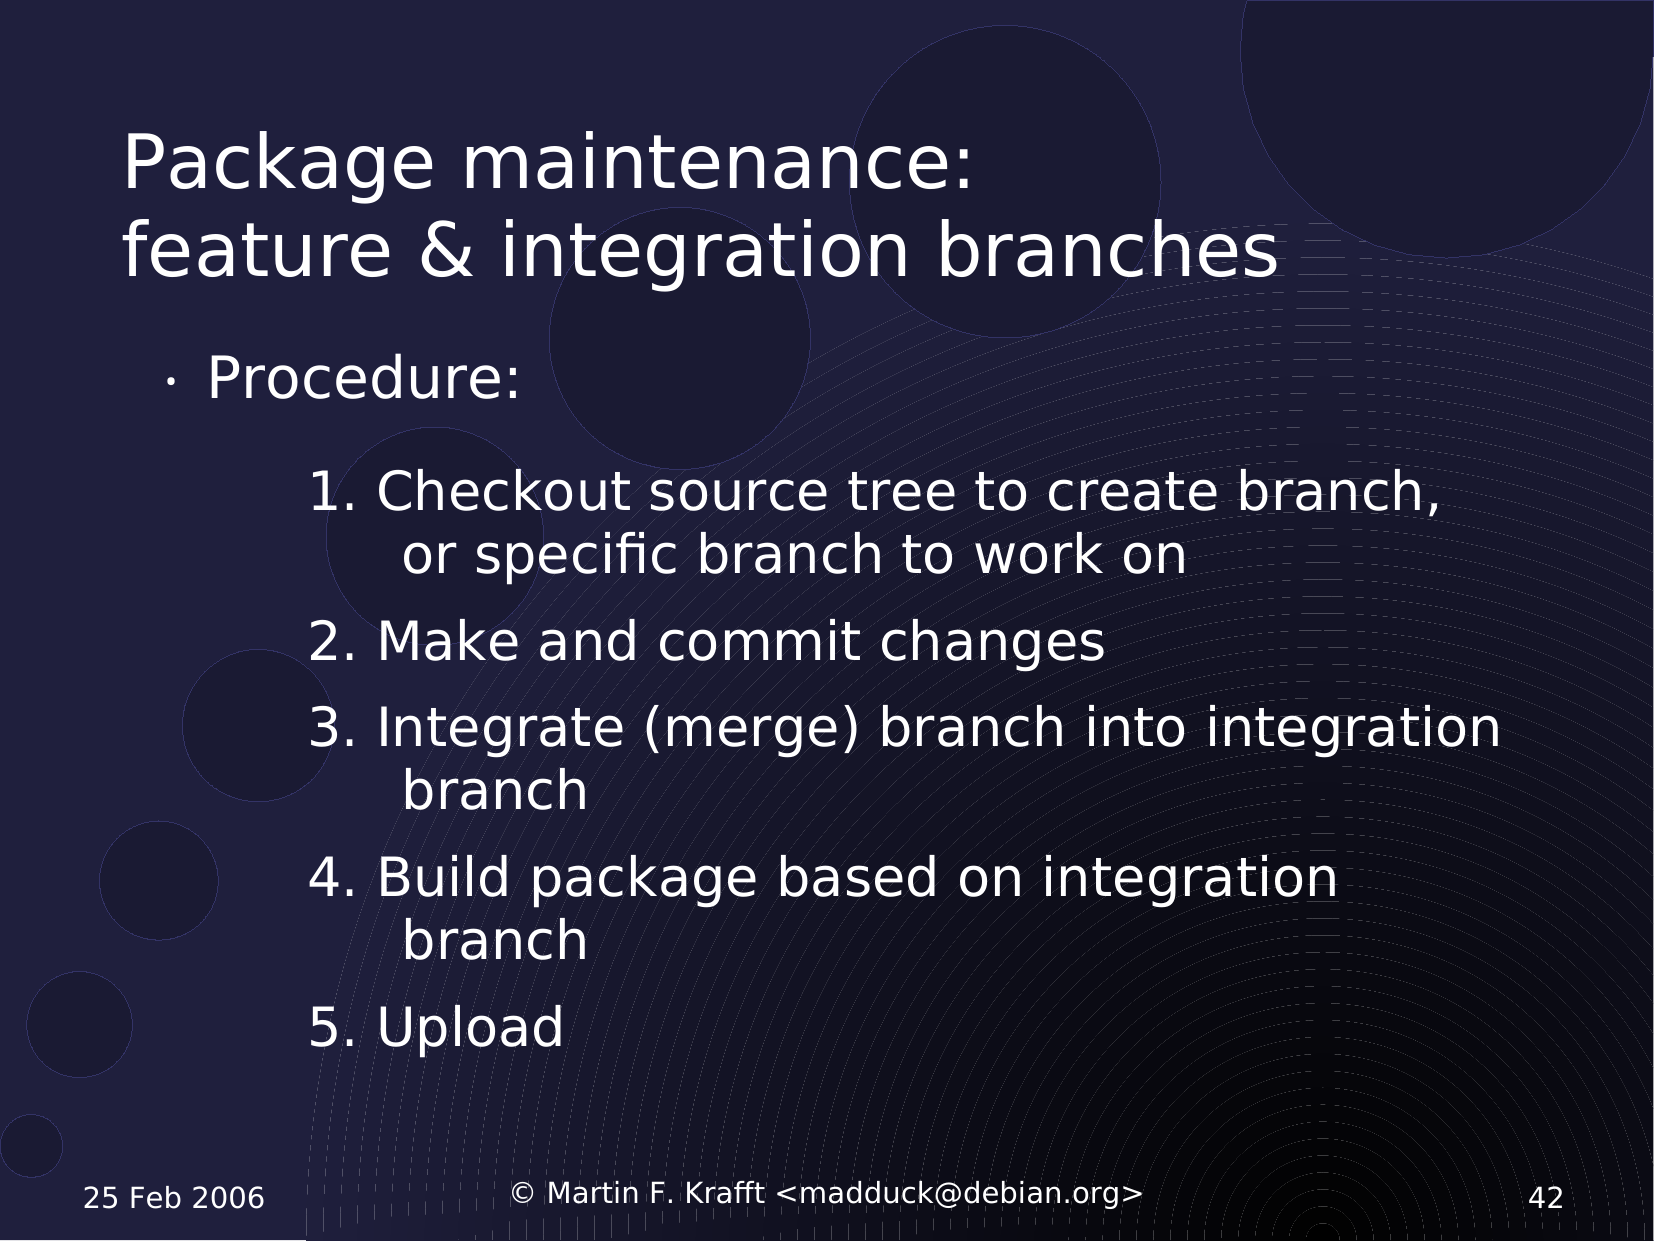

# Package maintenance: feature & integration branches
Procedure:
 Checkout source tree to create branch,
or specific branch to work on
 Make and commit changes
 Integrate (merge) branch into integration branch
 Build package based on integration branch
 Upload
© Martin F. Krafft <madduck@debian.org>
25 Feb 2006
42